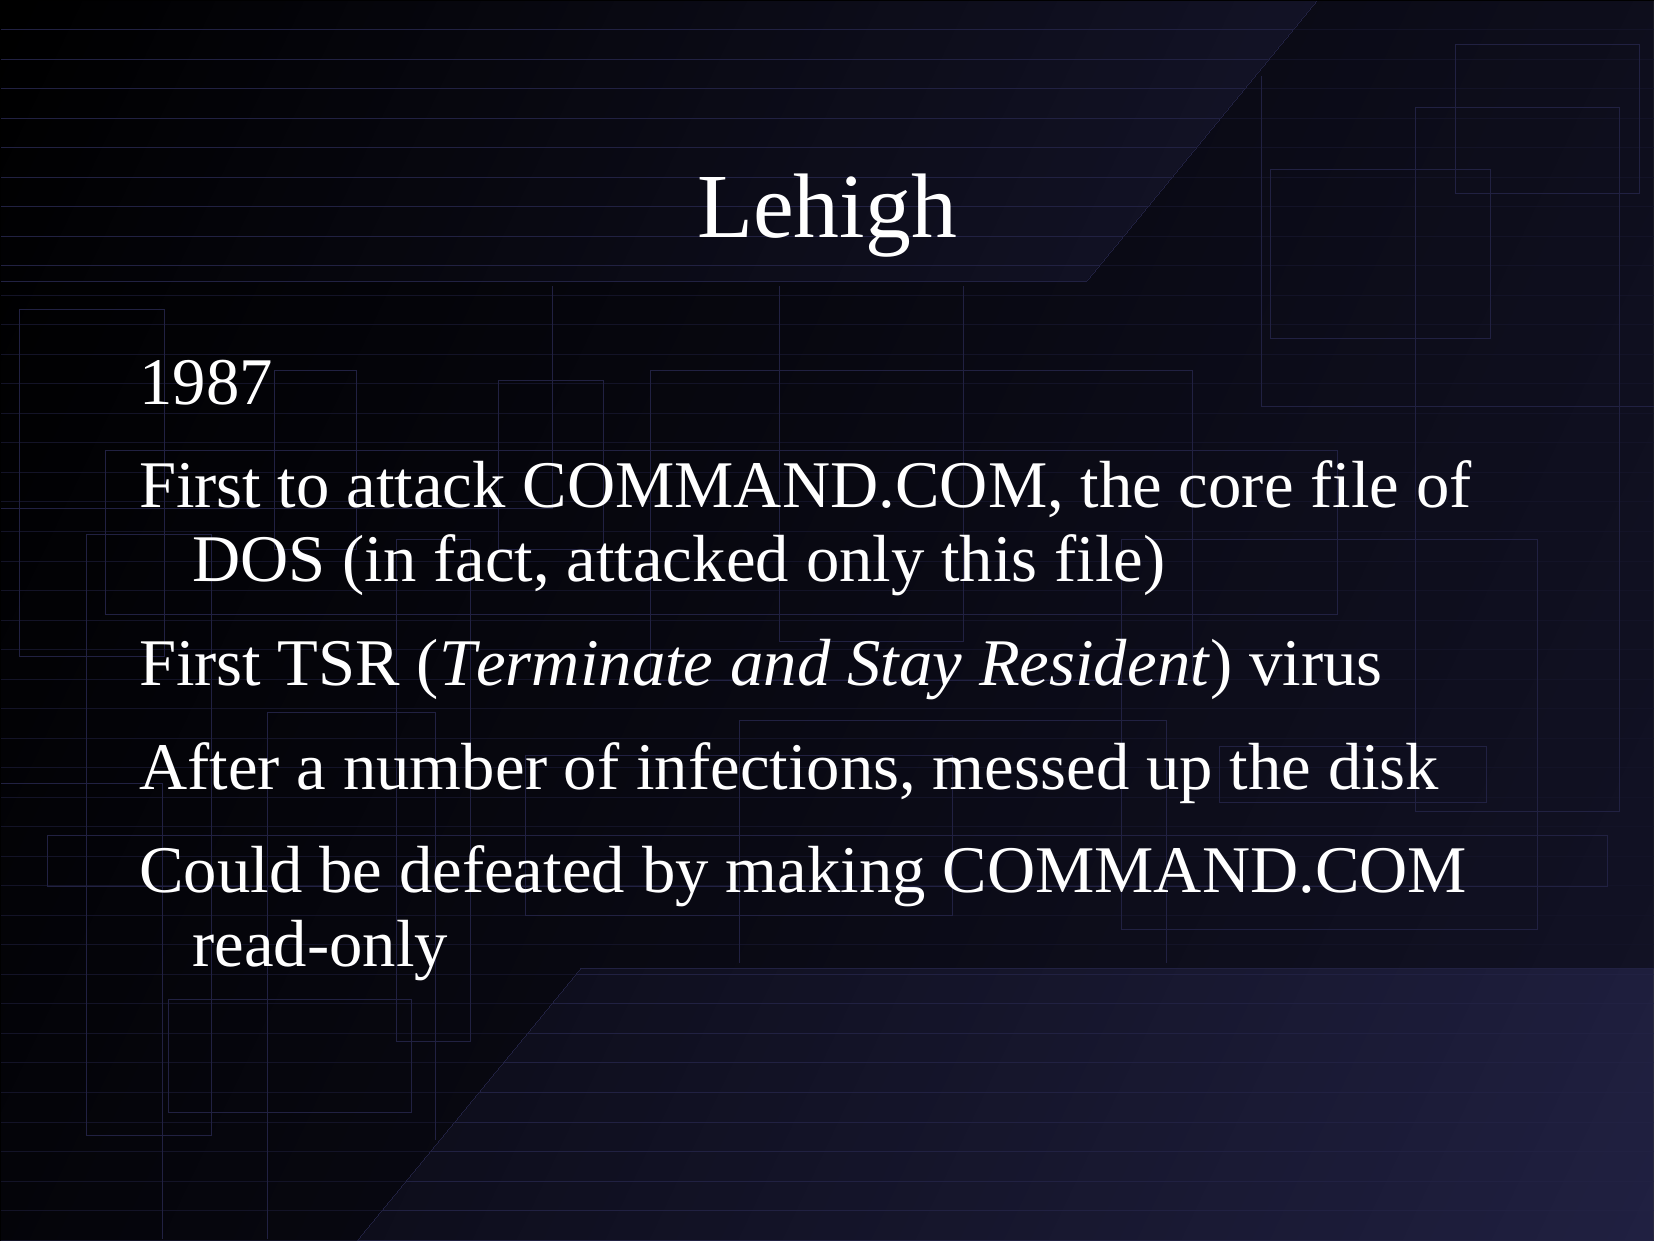

# Lehigh
1987
First to attack COMMAND.COM, the core file of DOS (in fact, attacked only this file)
First TSR (Terminate and Stay Resident) virus
After a number of infections, messed up the disk
Could be defeated by making COMMAND.COM read-only